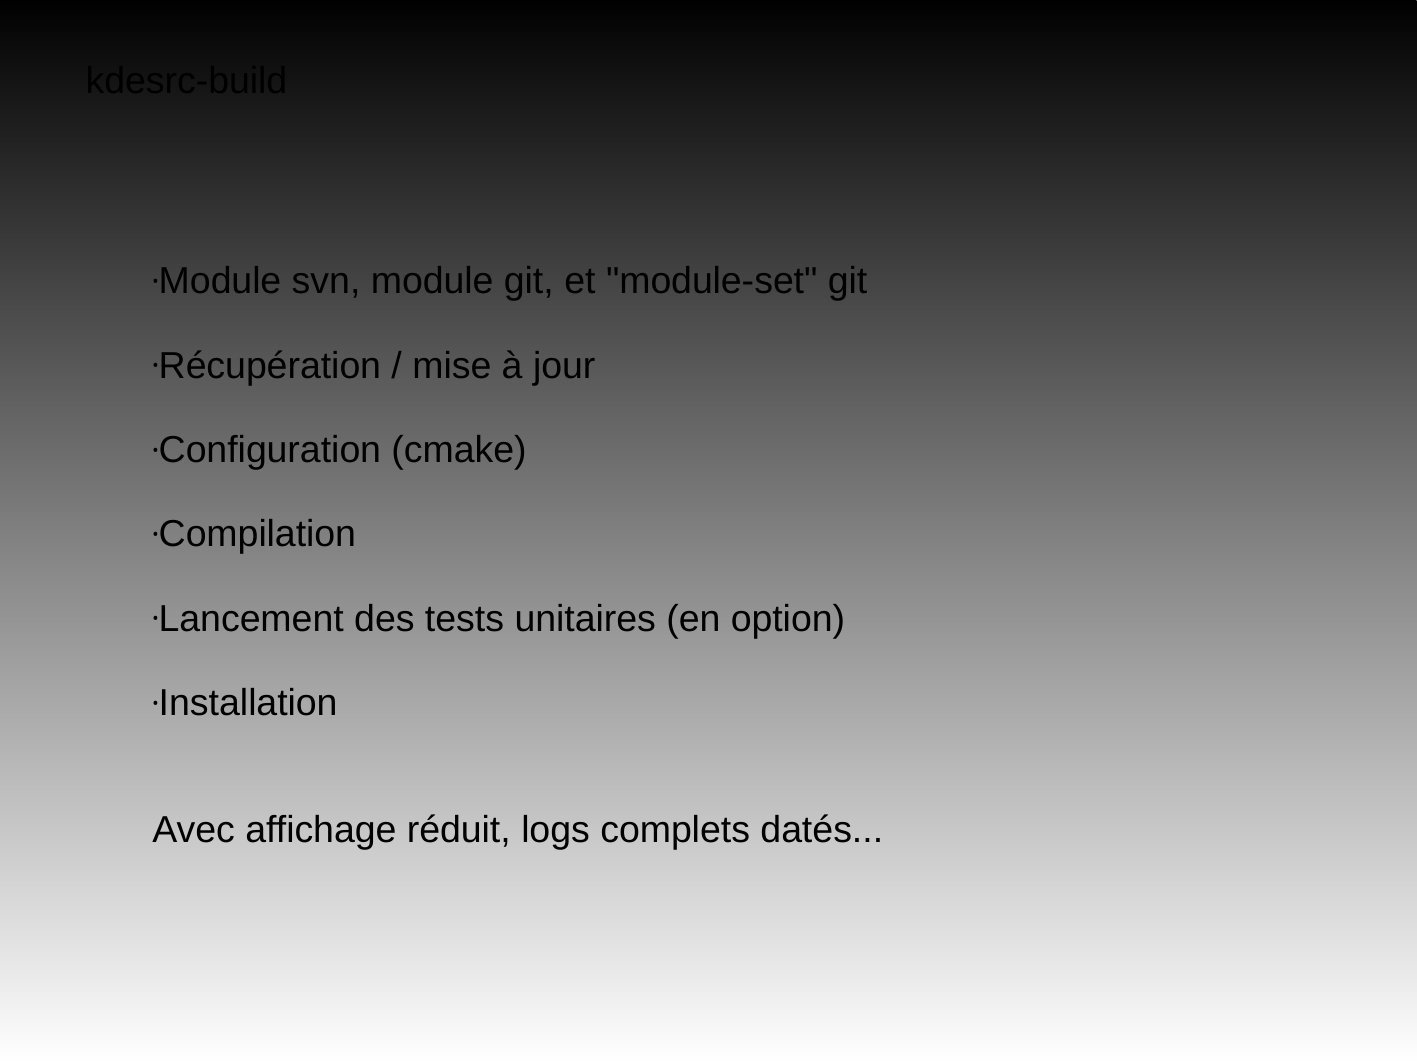

kdesrc-build
Module svn, module git, et "module-set" git
Récupération / mise à jour
Configuration (cmake)
Compilation
Lancement des tests unitaires (en option)
Installation
Avec affichage réduit, logs complets datés...